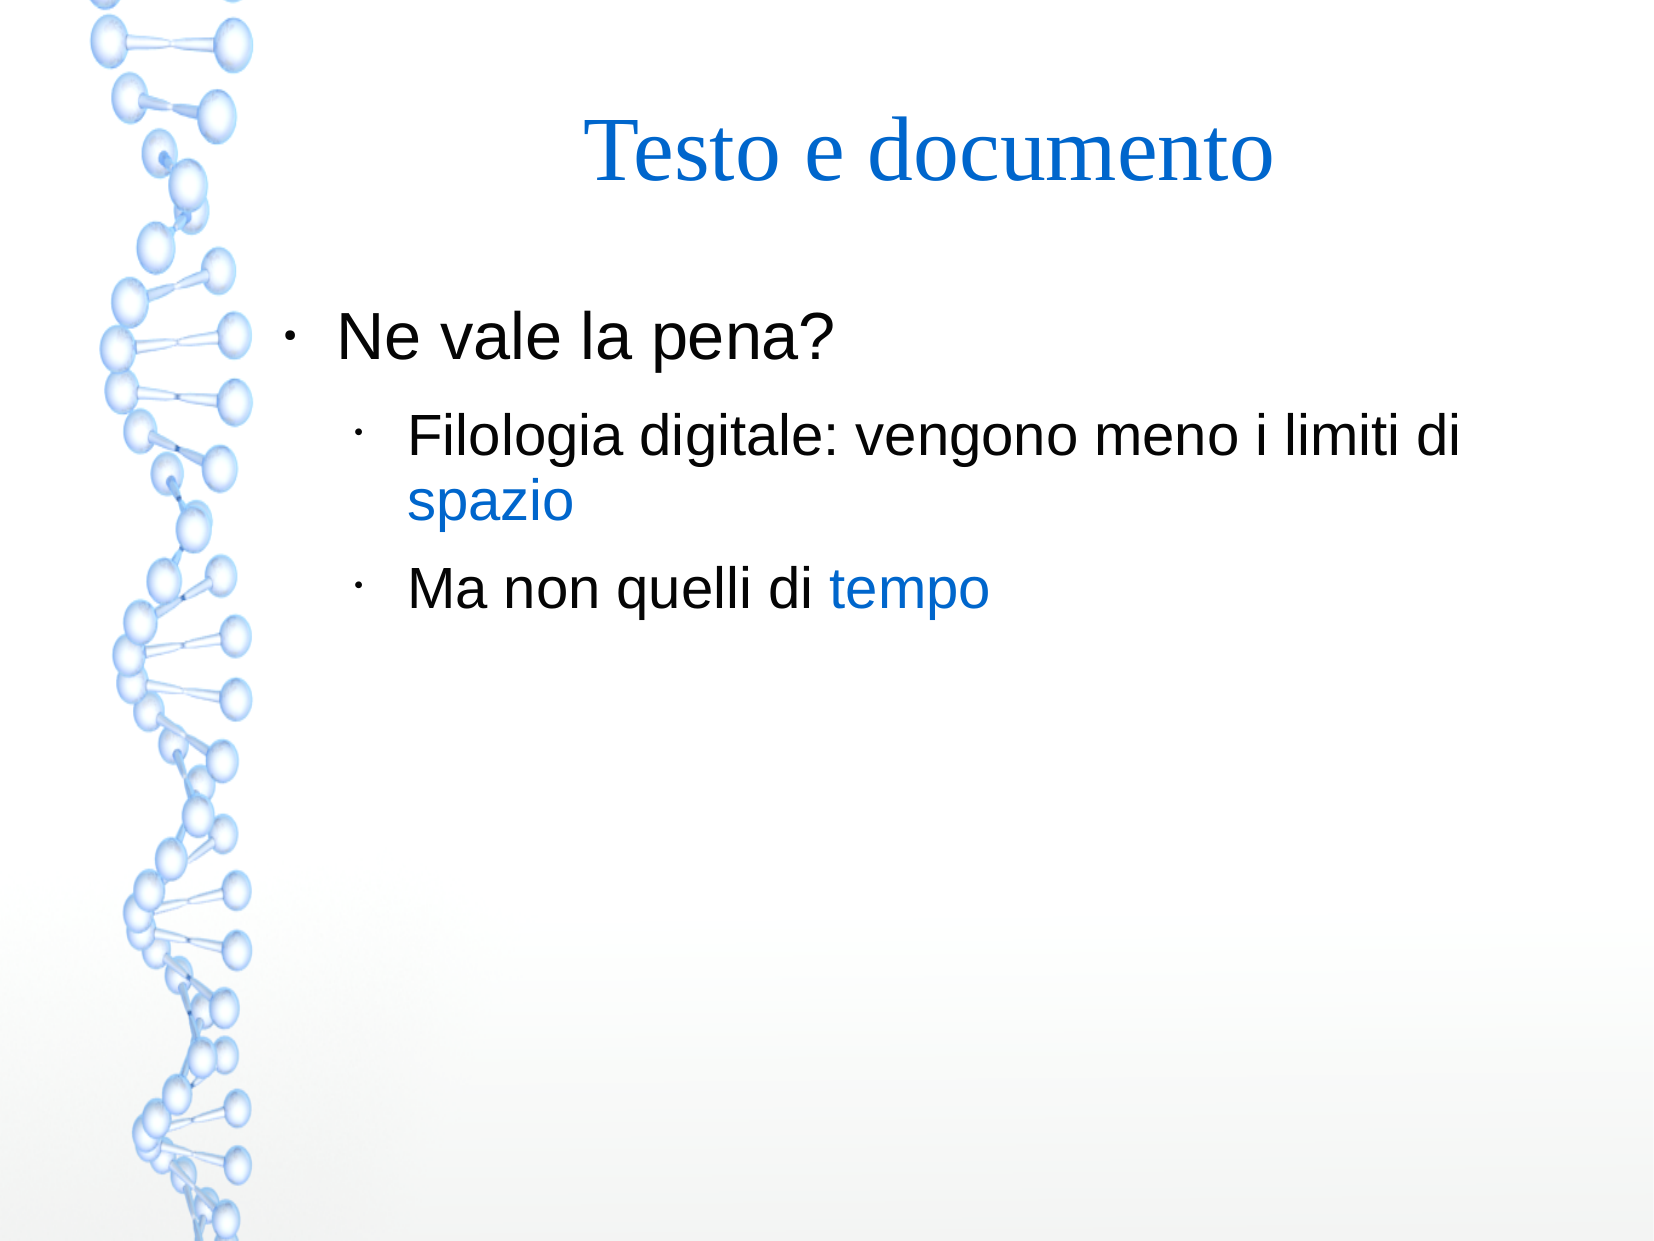

# Testo e documento
Ne vale la pena?
Filologia digitale: vengono meno i limiti di spazio
Ma non quelli di tempo